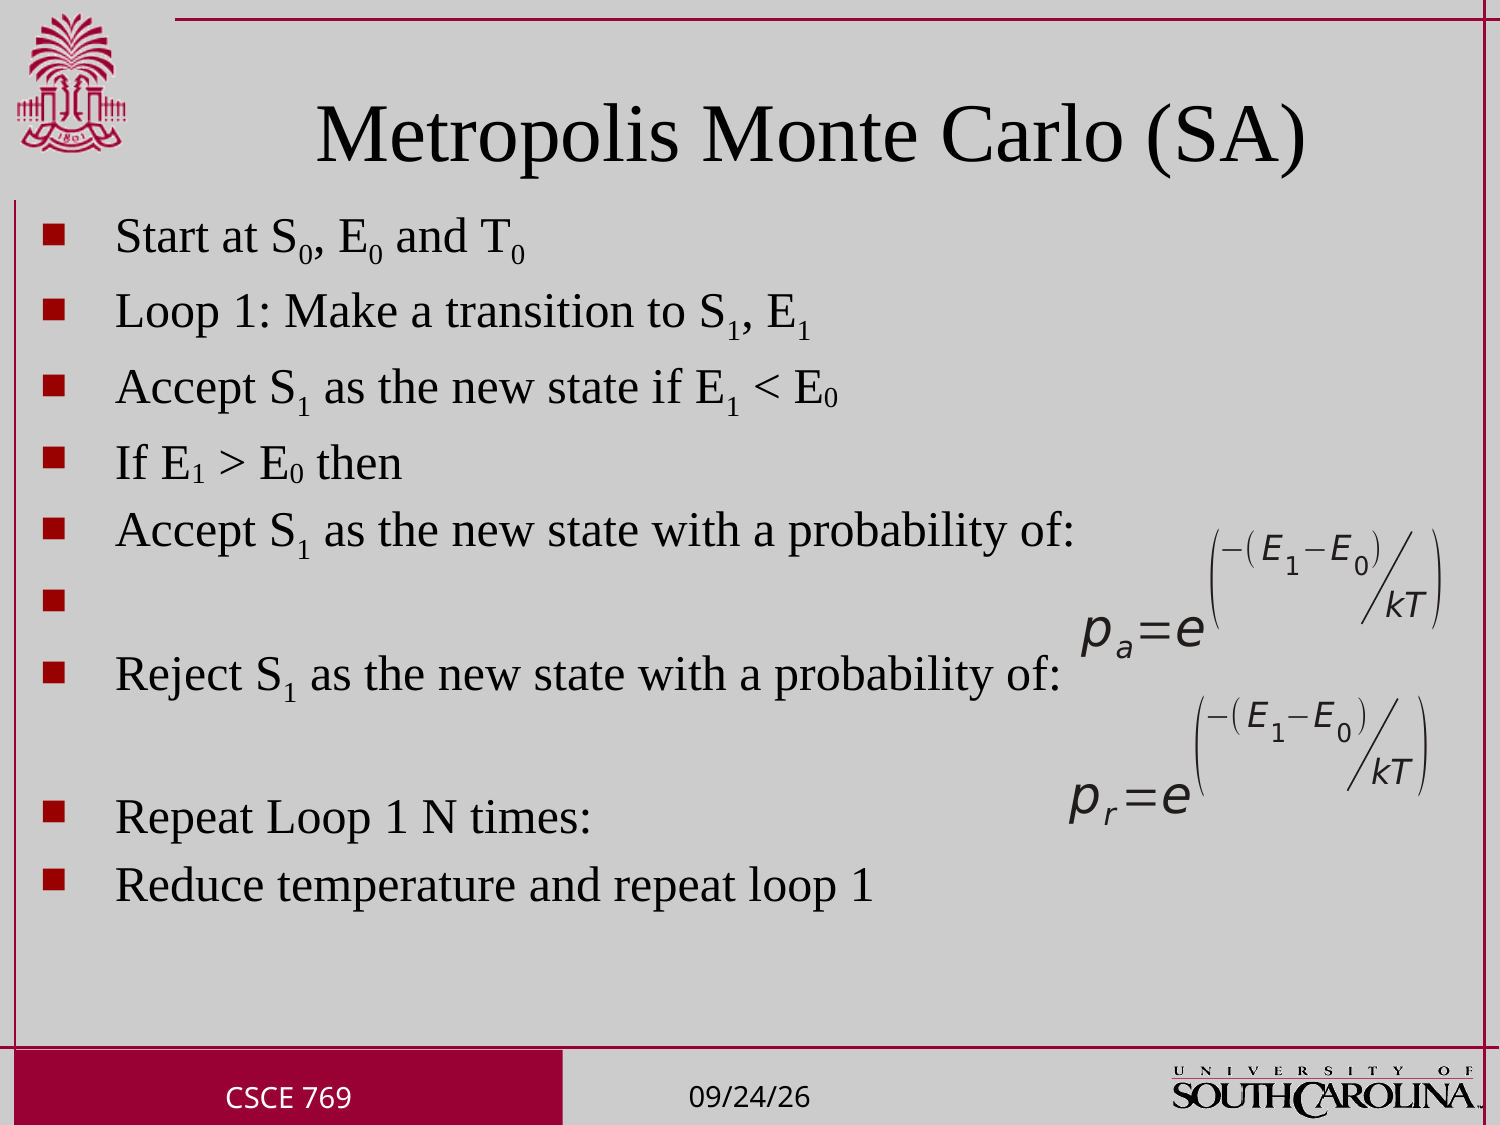

# Metropolis Monte Carlo (SA)
Start at S0, E0 and T0
Loop 1: Make a transition to S1, E1
Accept S1 as the new state if E1 < E0
If E1 > E0 then
Accept S1 as the new state with a probability of:
Reject S1 as the new state with a probability of:
Repeat Loop 1 N times:
Reduce temperature and repeat loop 1